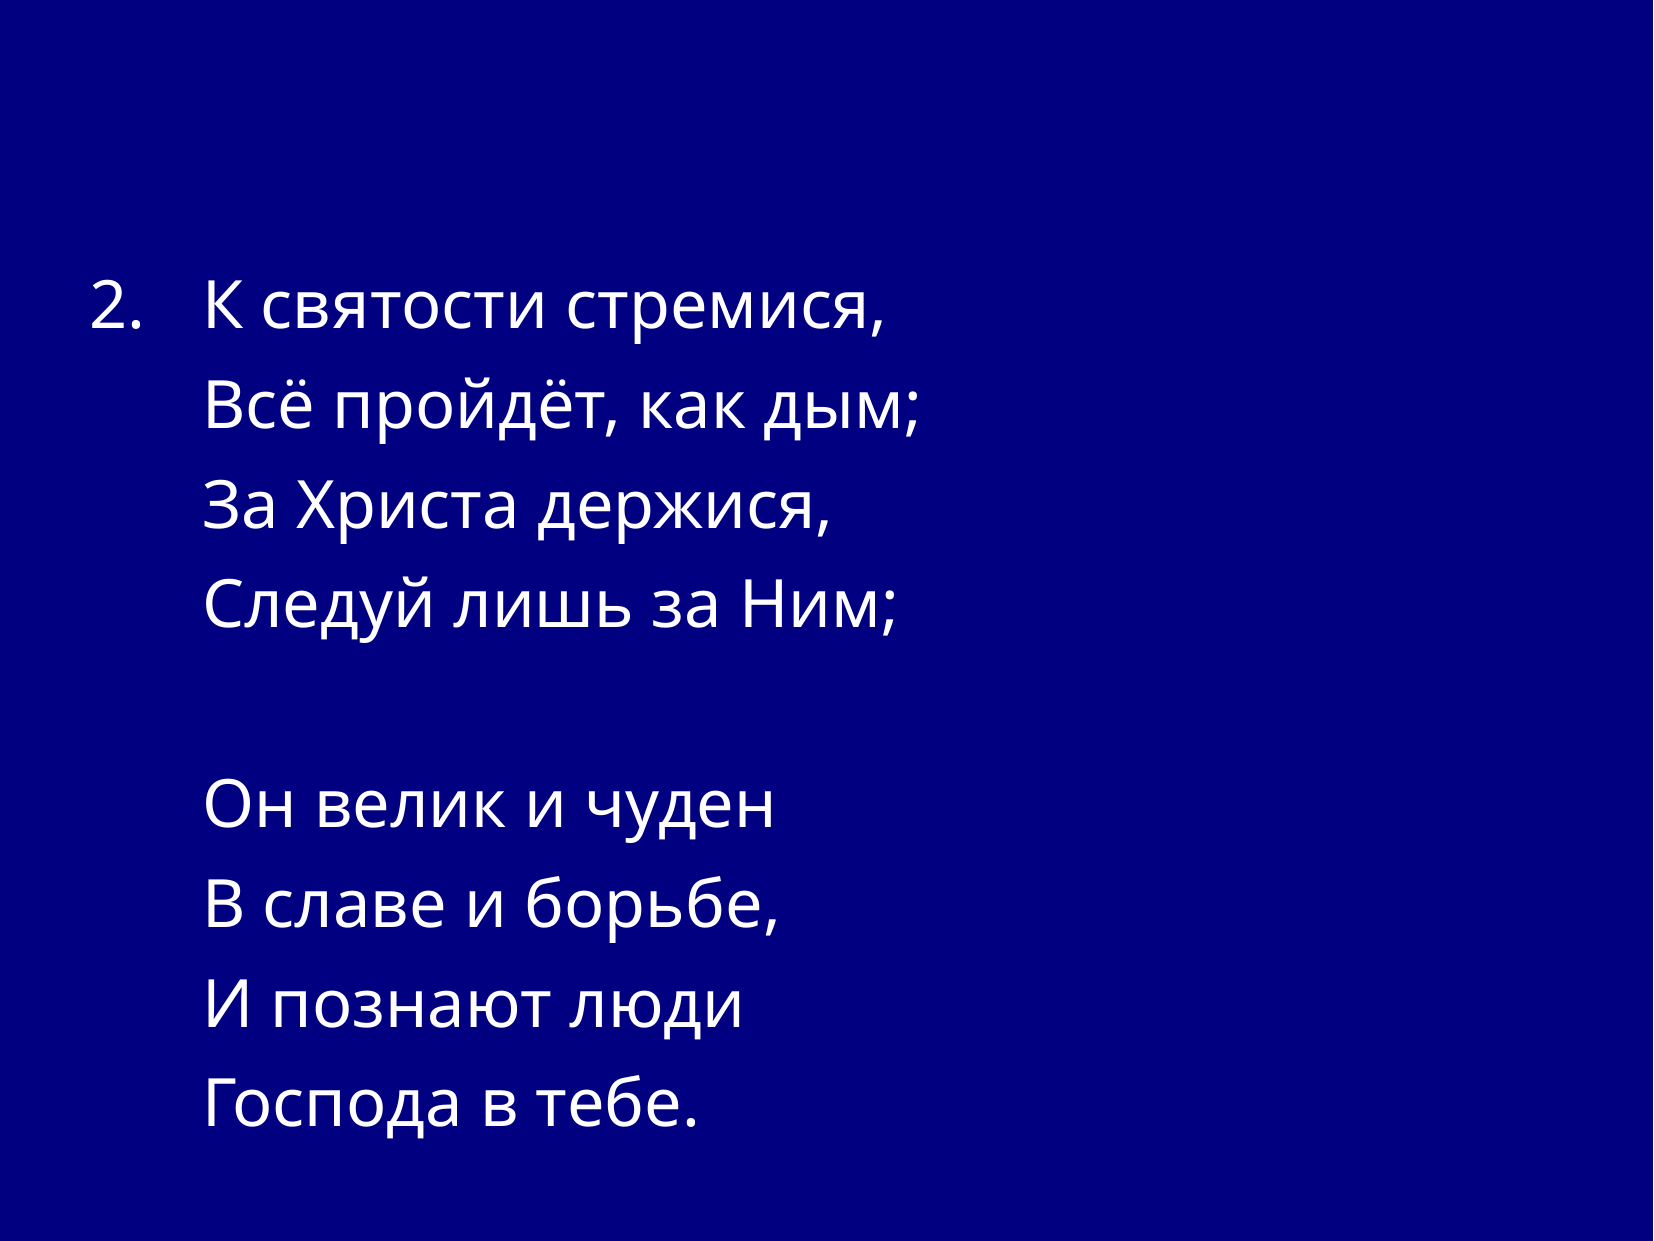

2.	К святости стремися,
	Всё пройдёт, как дым;
	За Христа держися,
	Следуй лишь за Ним;
	Он велик и чуден
	В славе и борьбе,
	И познают люди
	Господа в тебе.